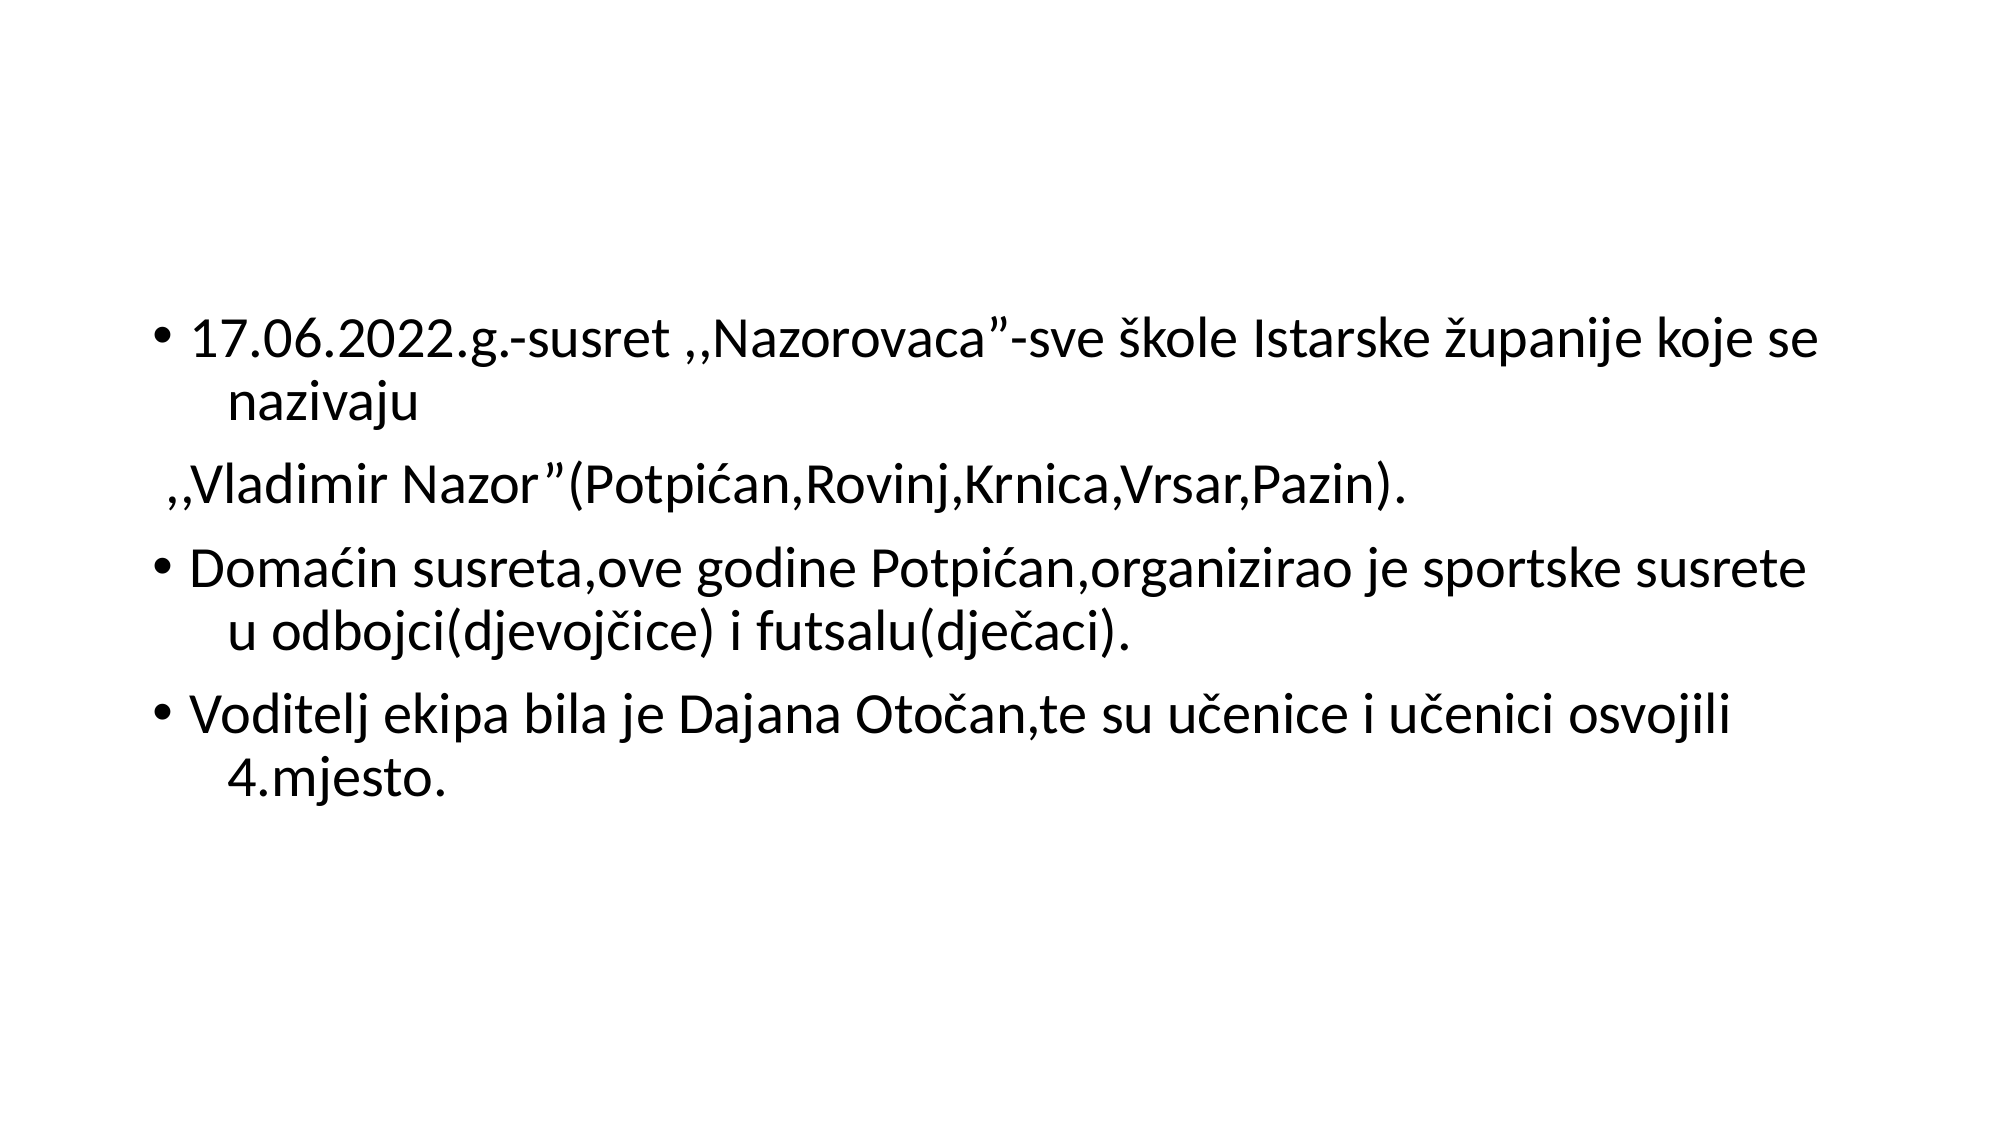

#
17.06.2022.g.-susret ,,Nazorovaca”-sve škole Istarske županije koje se nazivaju
 ,,Vladimir Nazor”(Potpićan,Rovinj,Krnica,Vrsar,Pazin).
Domaćin susreta,ove godine Potpićan,organizirao je sportske susrete u odbojci(djevojčice) i futsalu(dječaci).
Voditelj ekipa bila je Dajana Otočan,te su učenice i učenici osvojili 4.mjesto.